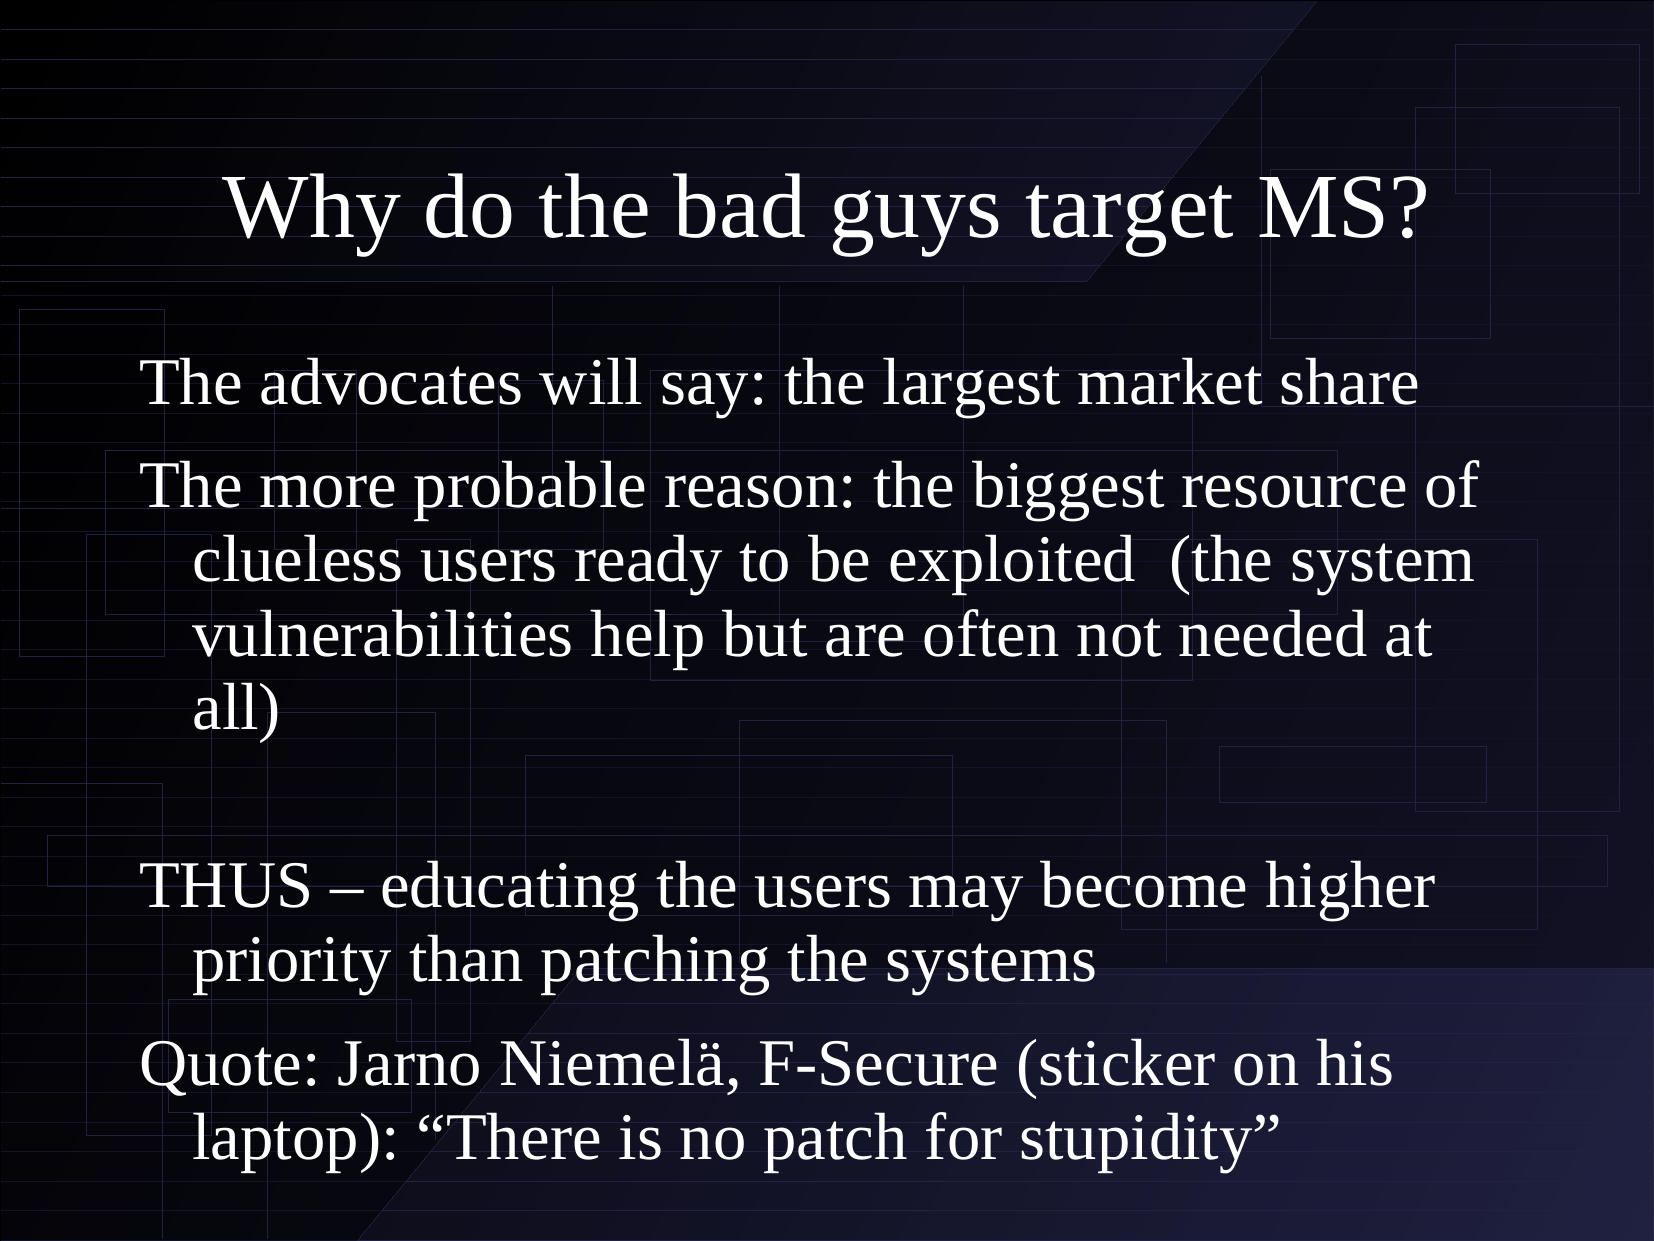

# Why do the bad guys target MS?
The advocates will say: the largest market share
The more probable reason: the biggest resource of clueless users ready to be exploited (the system vulnerabilities help but are often not needed at all)
THUS – educating the users may become higher priority than patching the systems
Quote: Jarno Niemelä, F-Secure (sticker on his laptop): “There is no patch for stupidity”